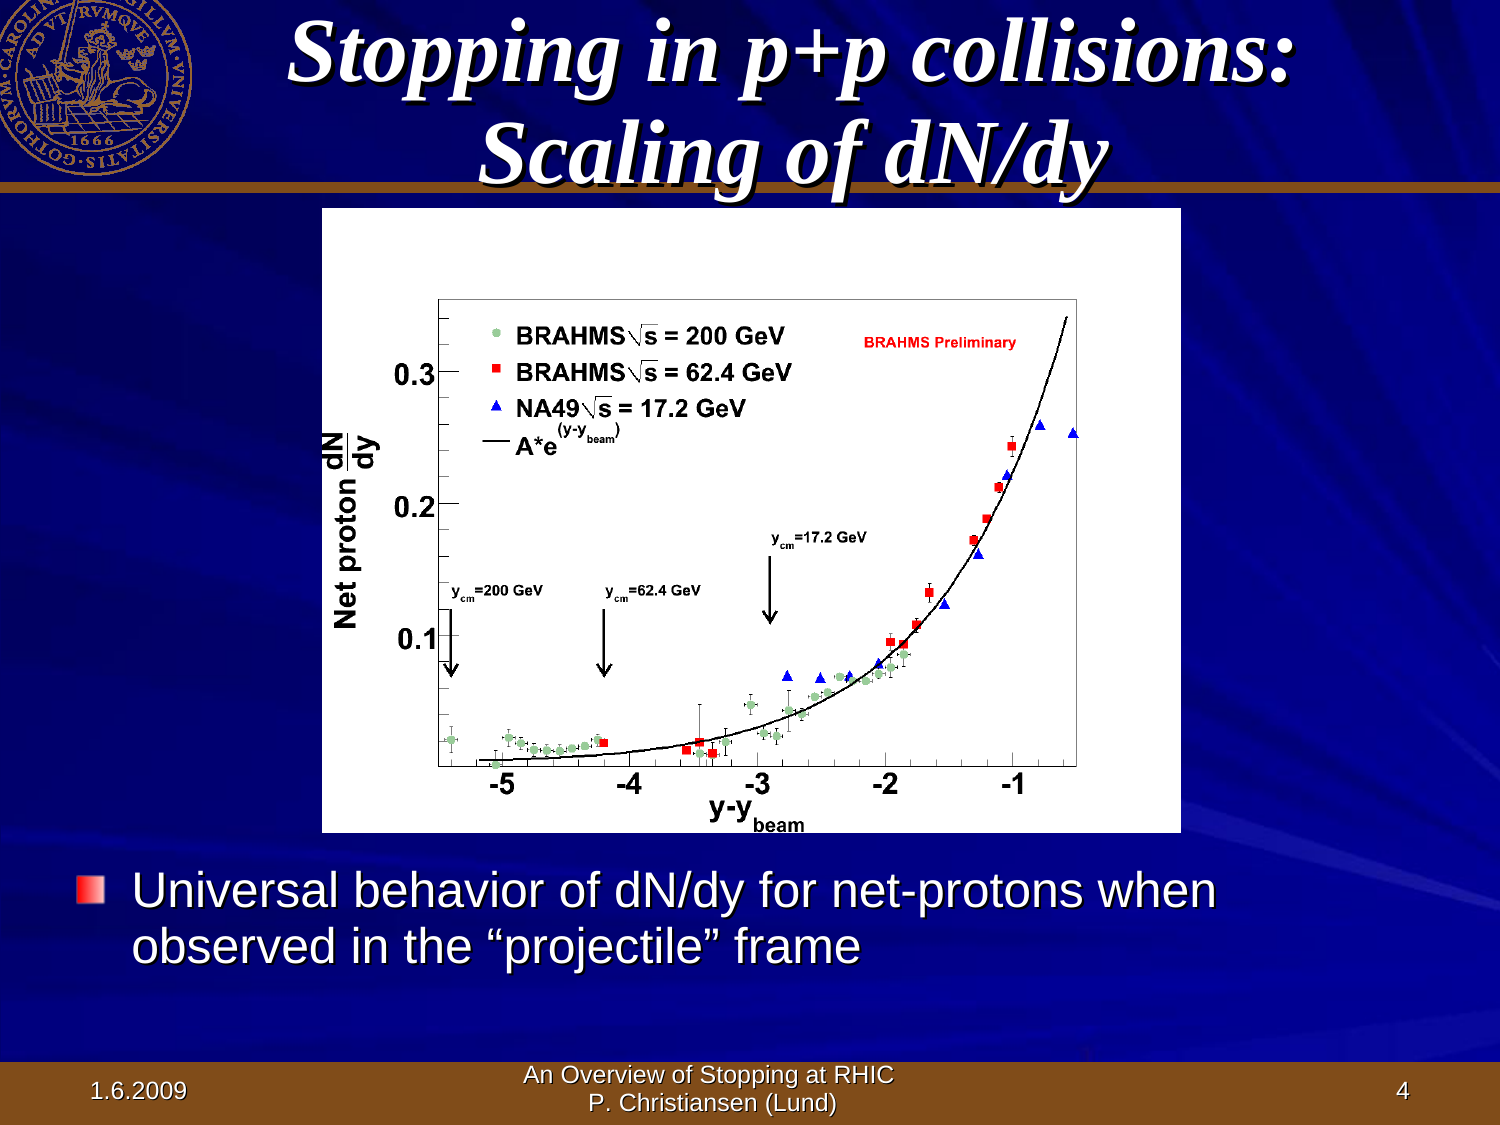

# Stopping in p+p collisions: Scaling of dN/dy
Universal behavior of dN/dy for net-protons when observed in the “projectile” frame
30/3 - 4/4 2009
4
Hans Hjersing Dalsgaard